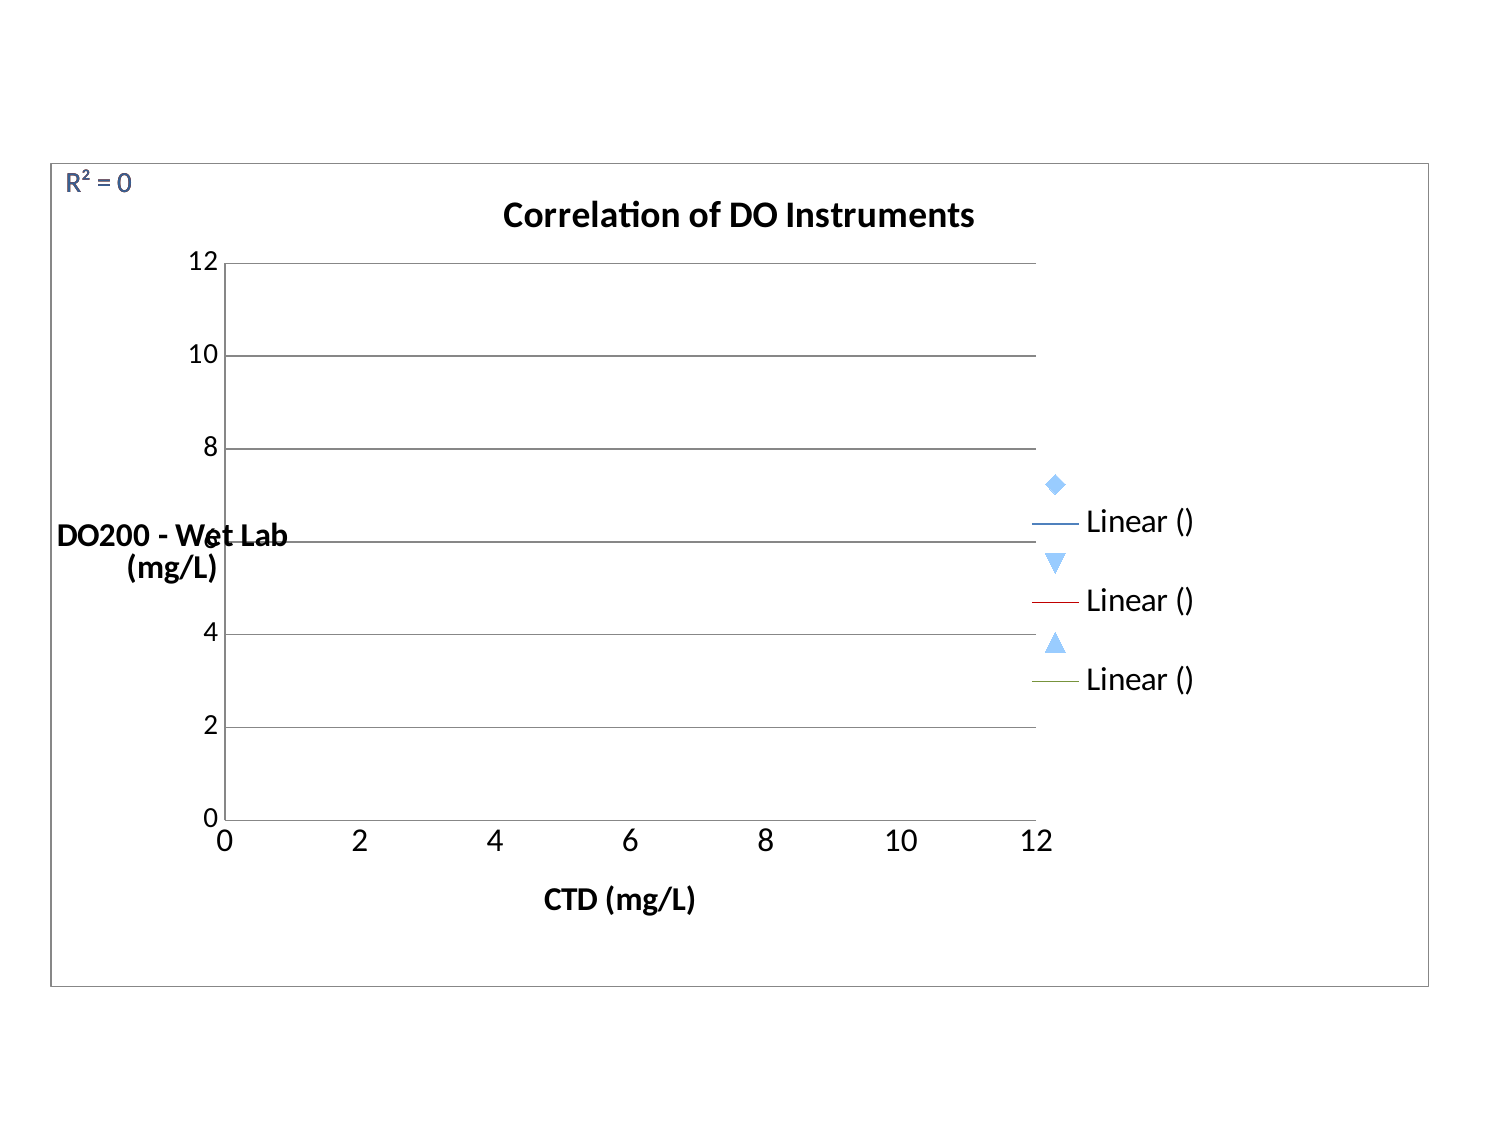

### Chart: Correlation of DO Instruments
| Category | | | |
|---|---|---|---|